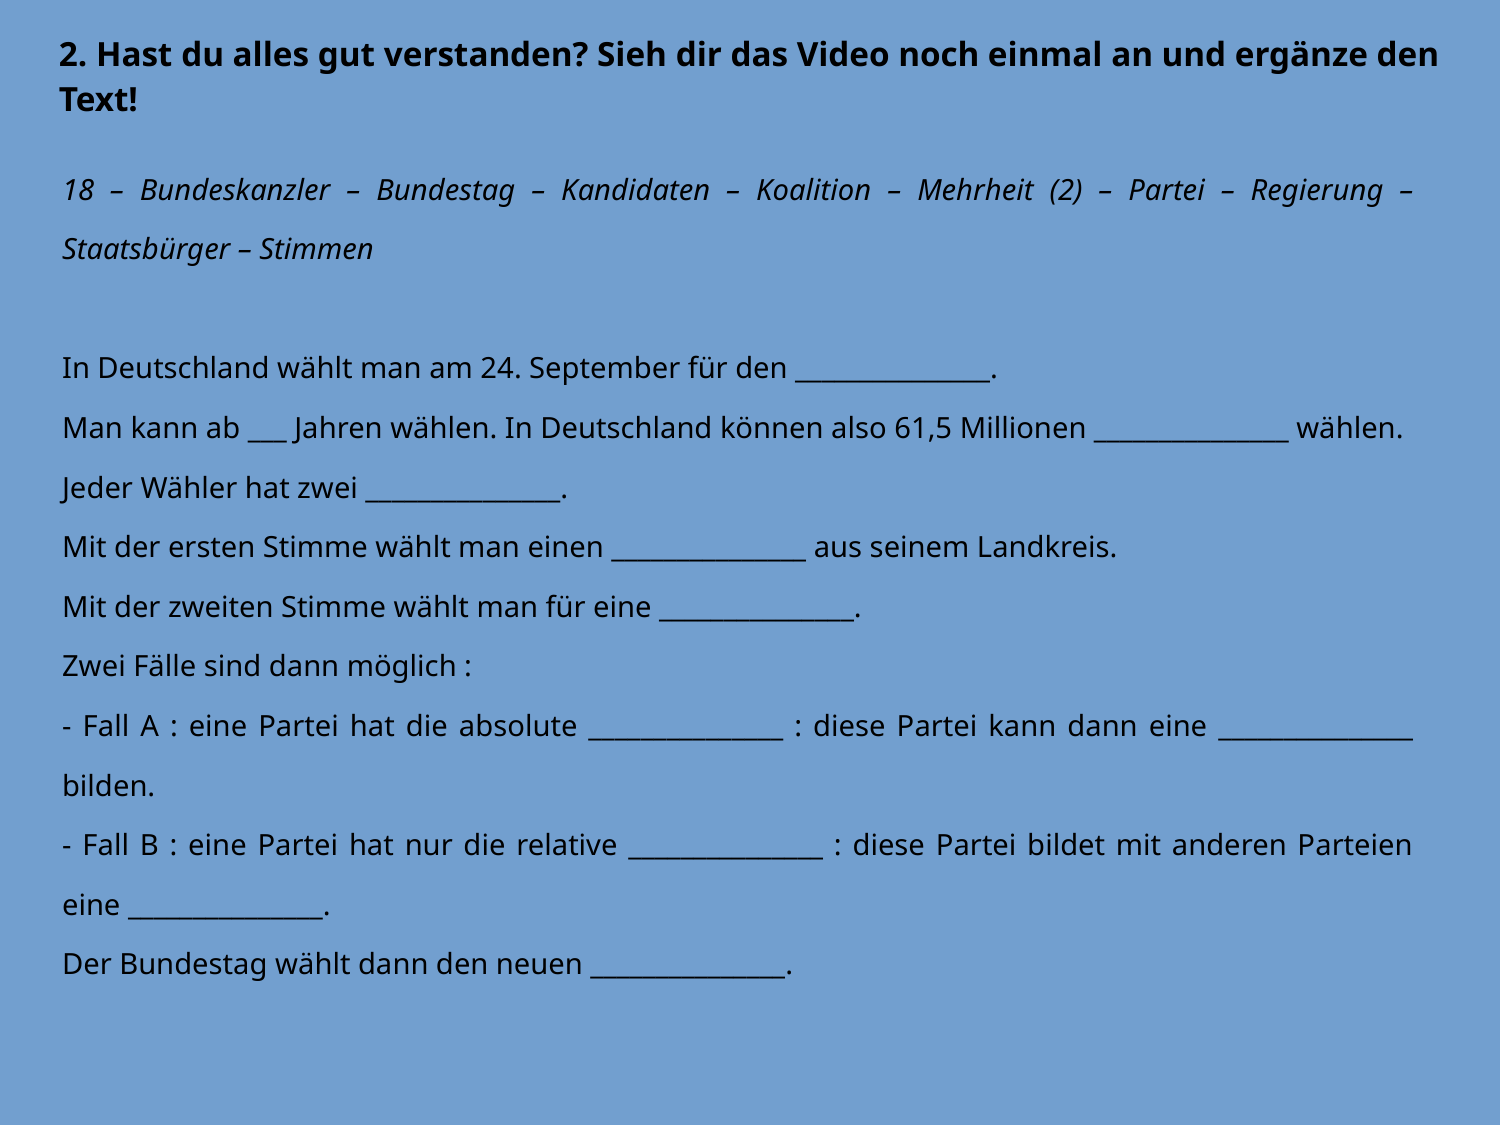

2. Hast du alles gut verstanden? Sieh dir das Video noch einmal an und ergänze den Text!
18 – Bundeskanzler – Bundestag – Kandidaten – Koalition – Mehrheit (2) – Partei – Regierung – Staatsbürger – Stimmen
In Deutschland wählt man am 24. September für den _______________.
Man kann ab ___ Jahren wählen. In Deutschland können also 61,5 Millionen _______________ wählen.
Jeder Wähler hat zwei _______________.
Mit der ersten Stimme wählt man einen _______________ aus seinem Landkreis.
Mit der zweiten Stimme wählt man für eine _______________.
Zwei Fälle sind dann möglich :
- Fall A : eine Partei hat die absolute _______________ : diese Partei kann dann eine _______________ bilden.
- Fall B : eine Partei hat nur die relative _______________ : diese Partei bildet mit anderen Parteien eine _______________.
Der Bundestag wählt dann den neuen _______________.